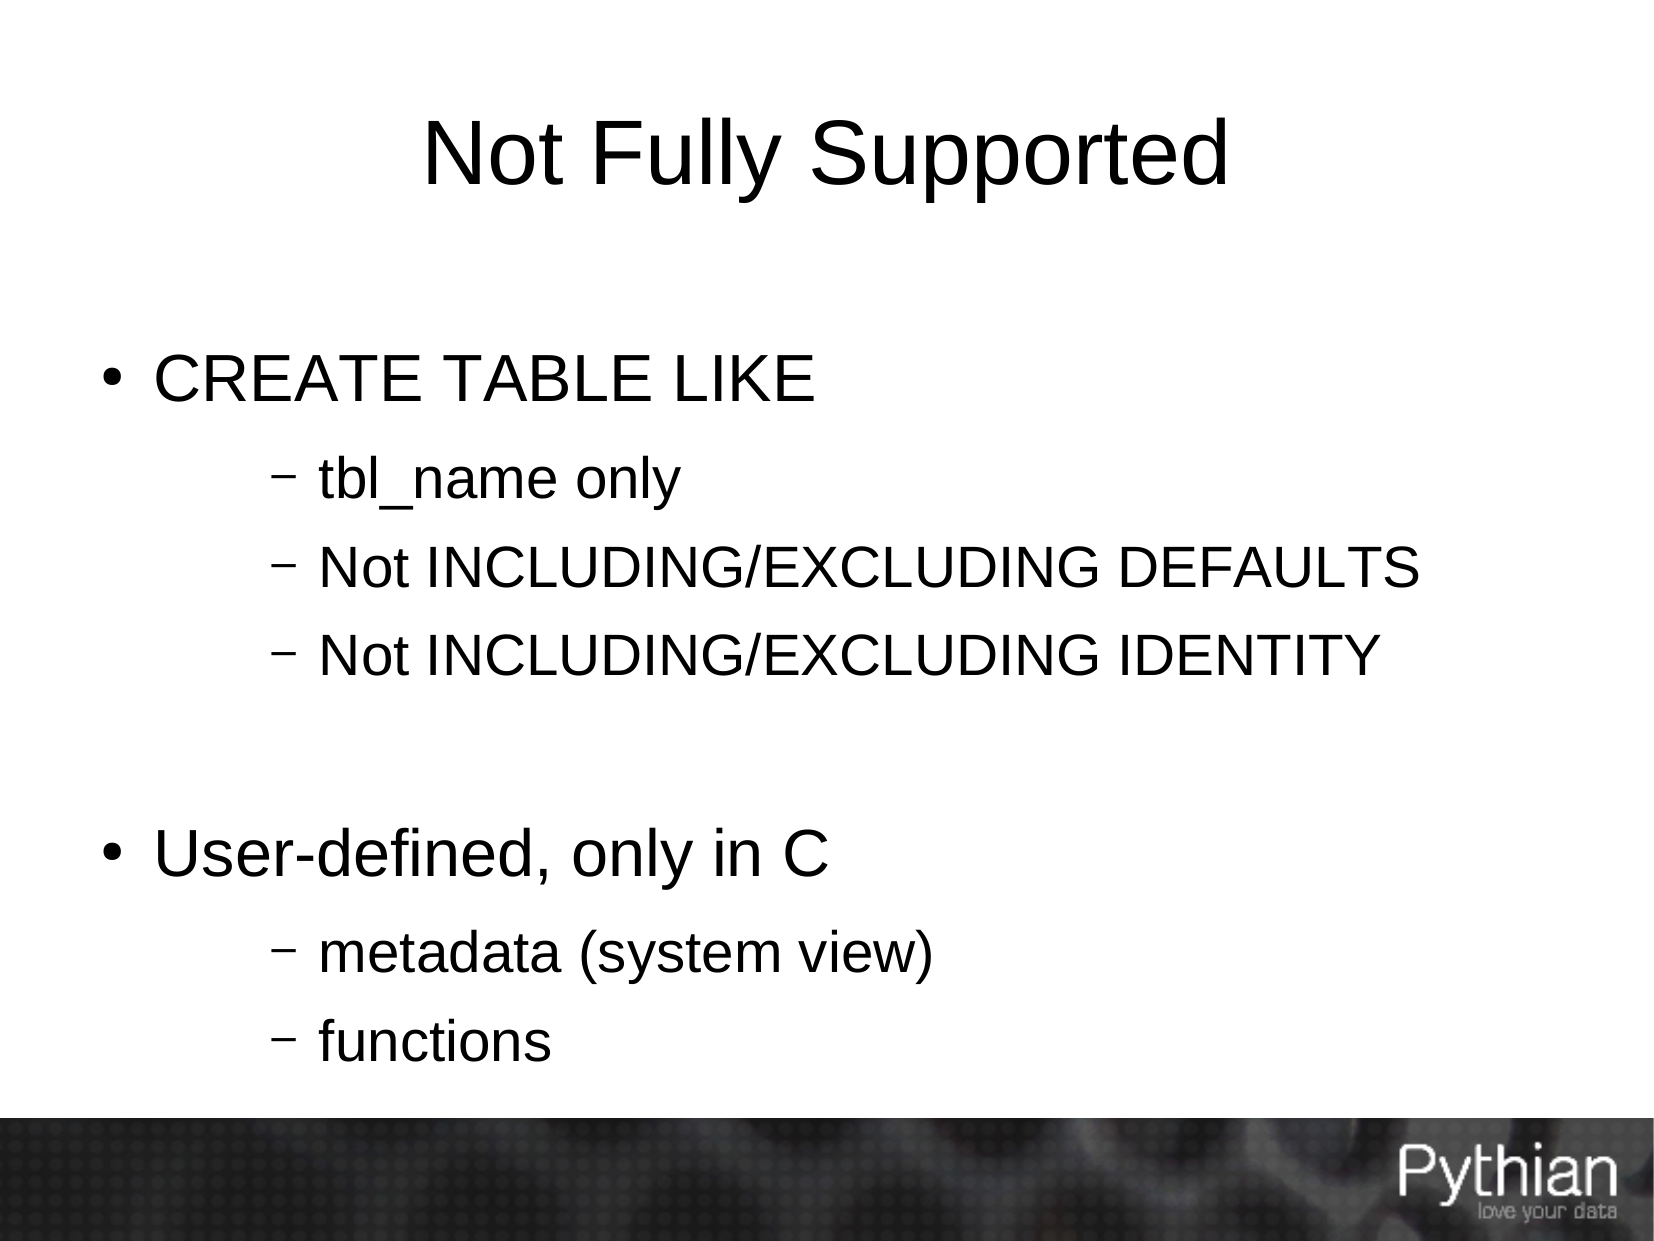

# Not Fully Supported
CREATE TABLE LIKE
tbl_name only
Not INCLUDING/EXCLUDING DEFAULTS
Not INCLUDING/EXCLUDING IDENTITY
User-defined, only in C
metadata (system view)
functions